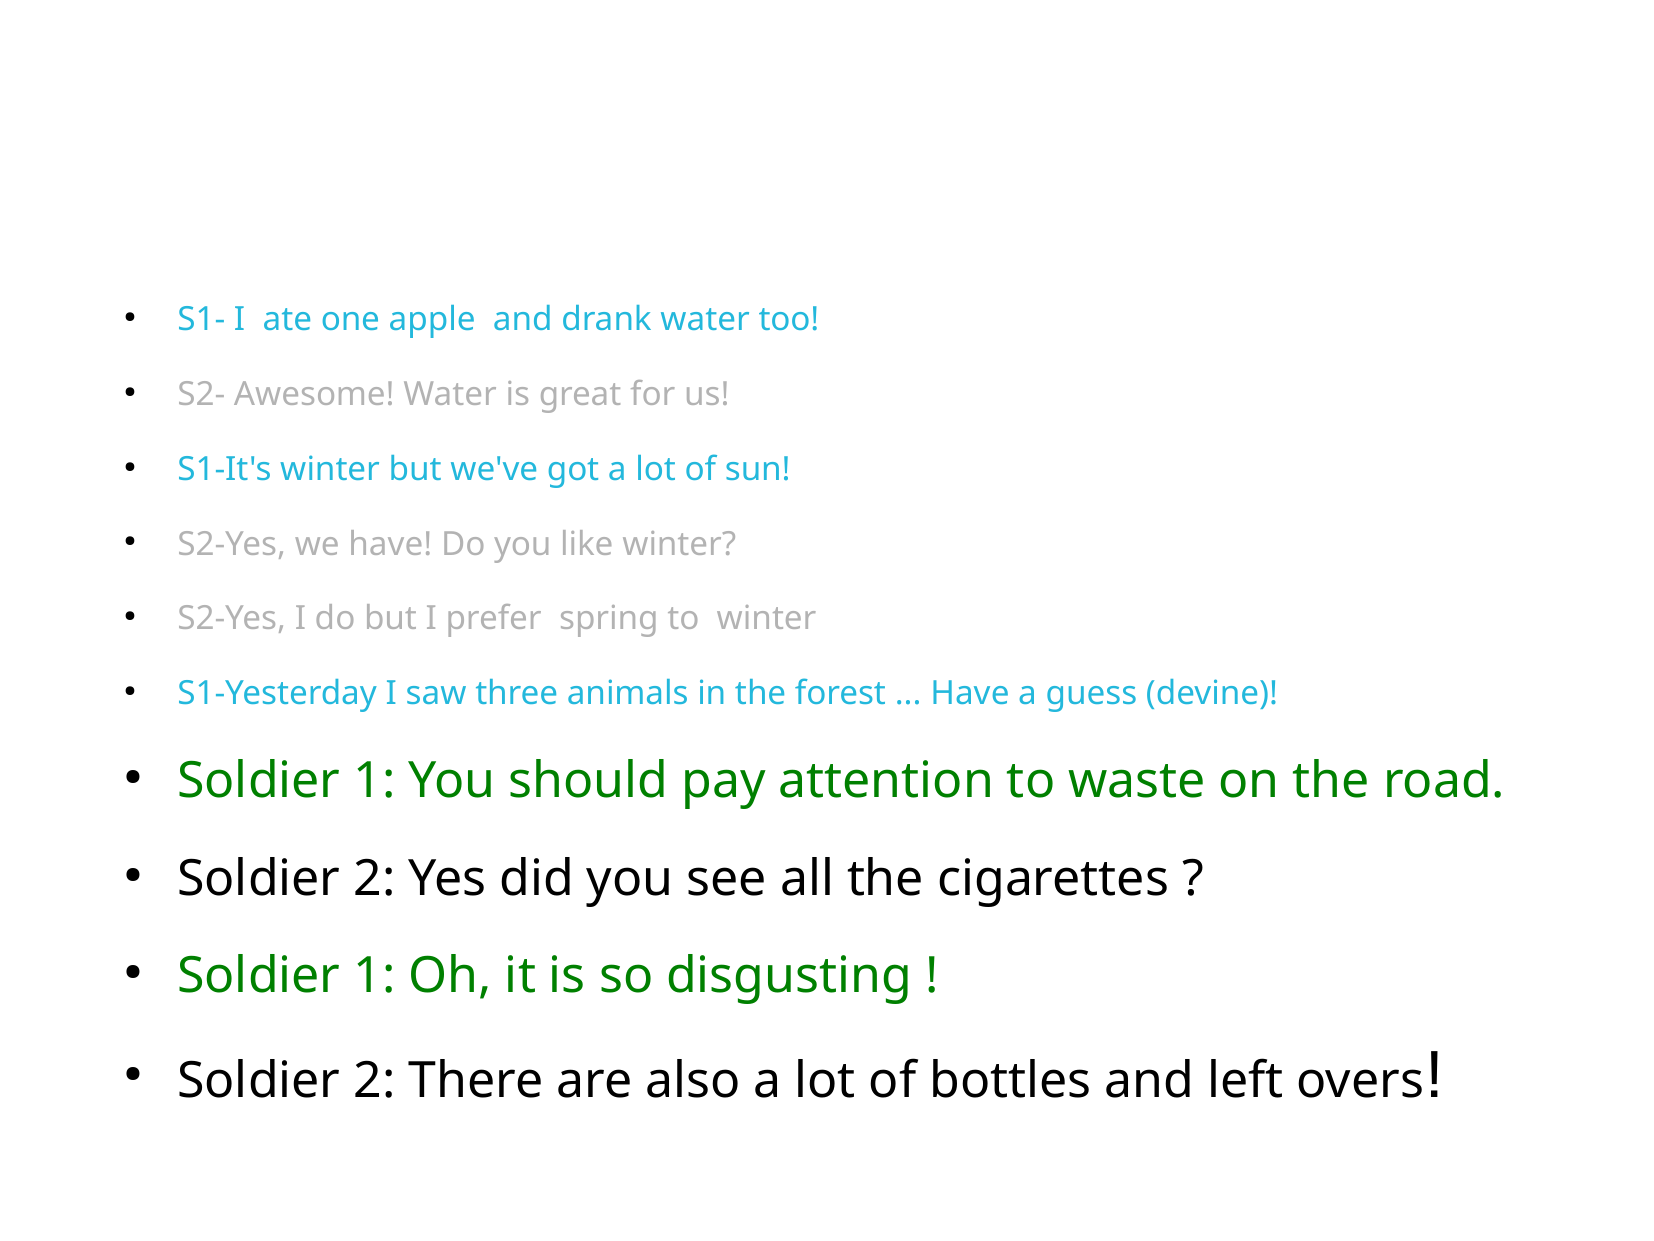

# S1- I ate one apple and drank water too!
S2- Awesome! Water is great for us!
S1-It's winter but we've got a lot of sun!
S2-Yes, we have! Do you like winter?
S2-Yes, I do but I prefer spring to winter
S1-Yesterday I saw three animals in the forest ... Have a guess (devine)!
Soldier 1: You should pay attention to waste on the road.
Soldier 2: Yes did you see all the cigarettes ?
Soldier 1: Oh, it is so disgusting !
Soldier 2: There are also a lot of bottles and left overs!